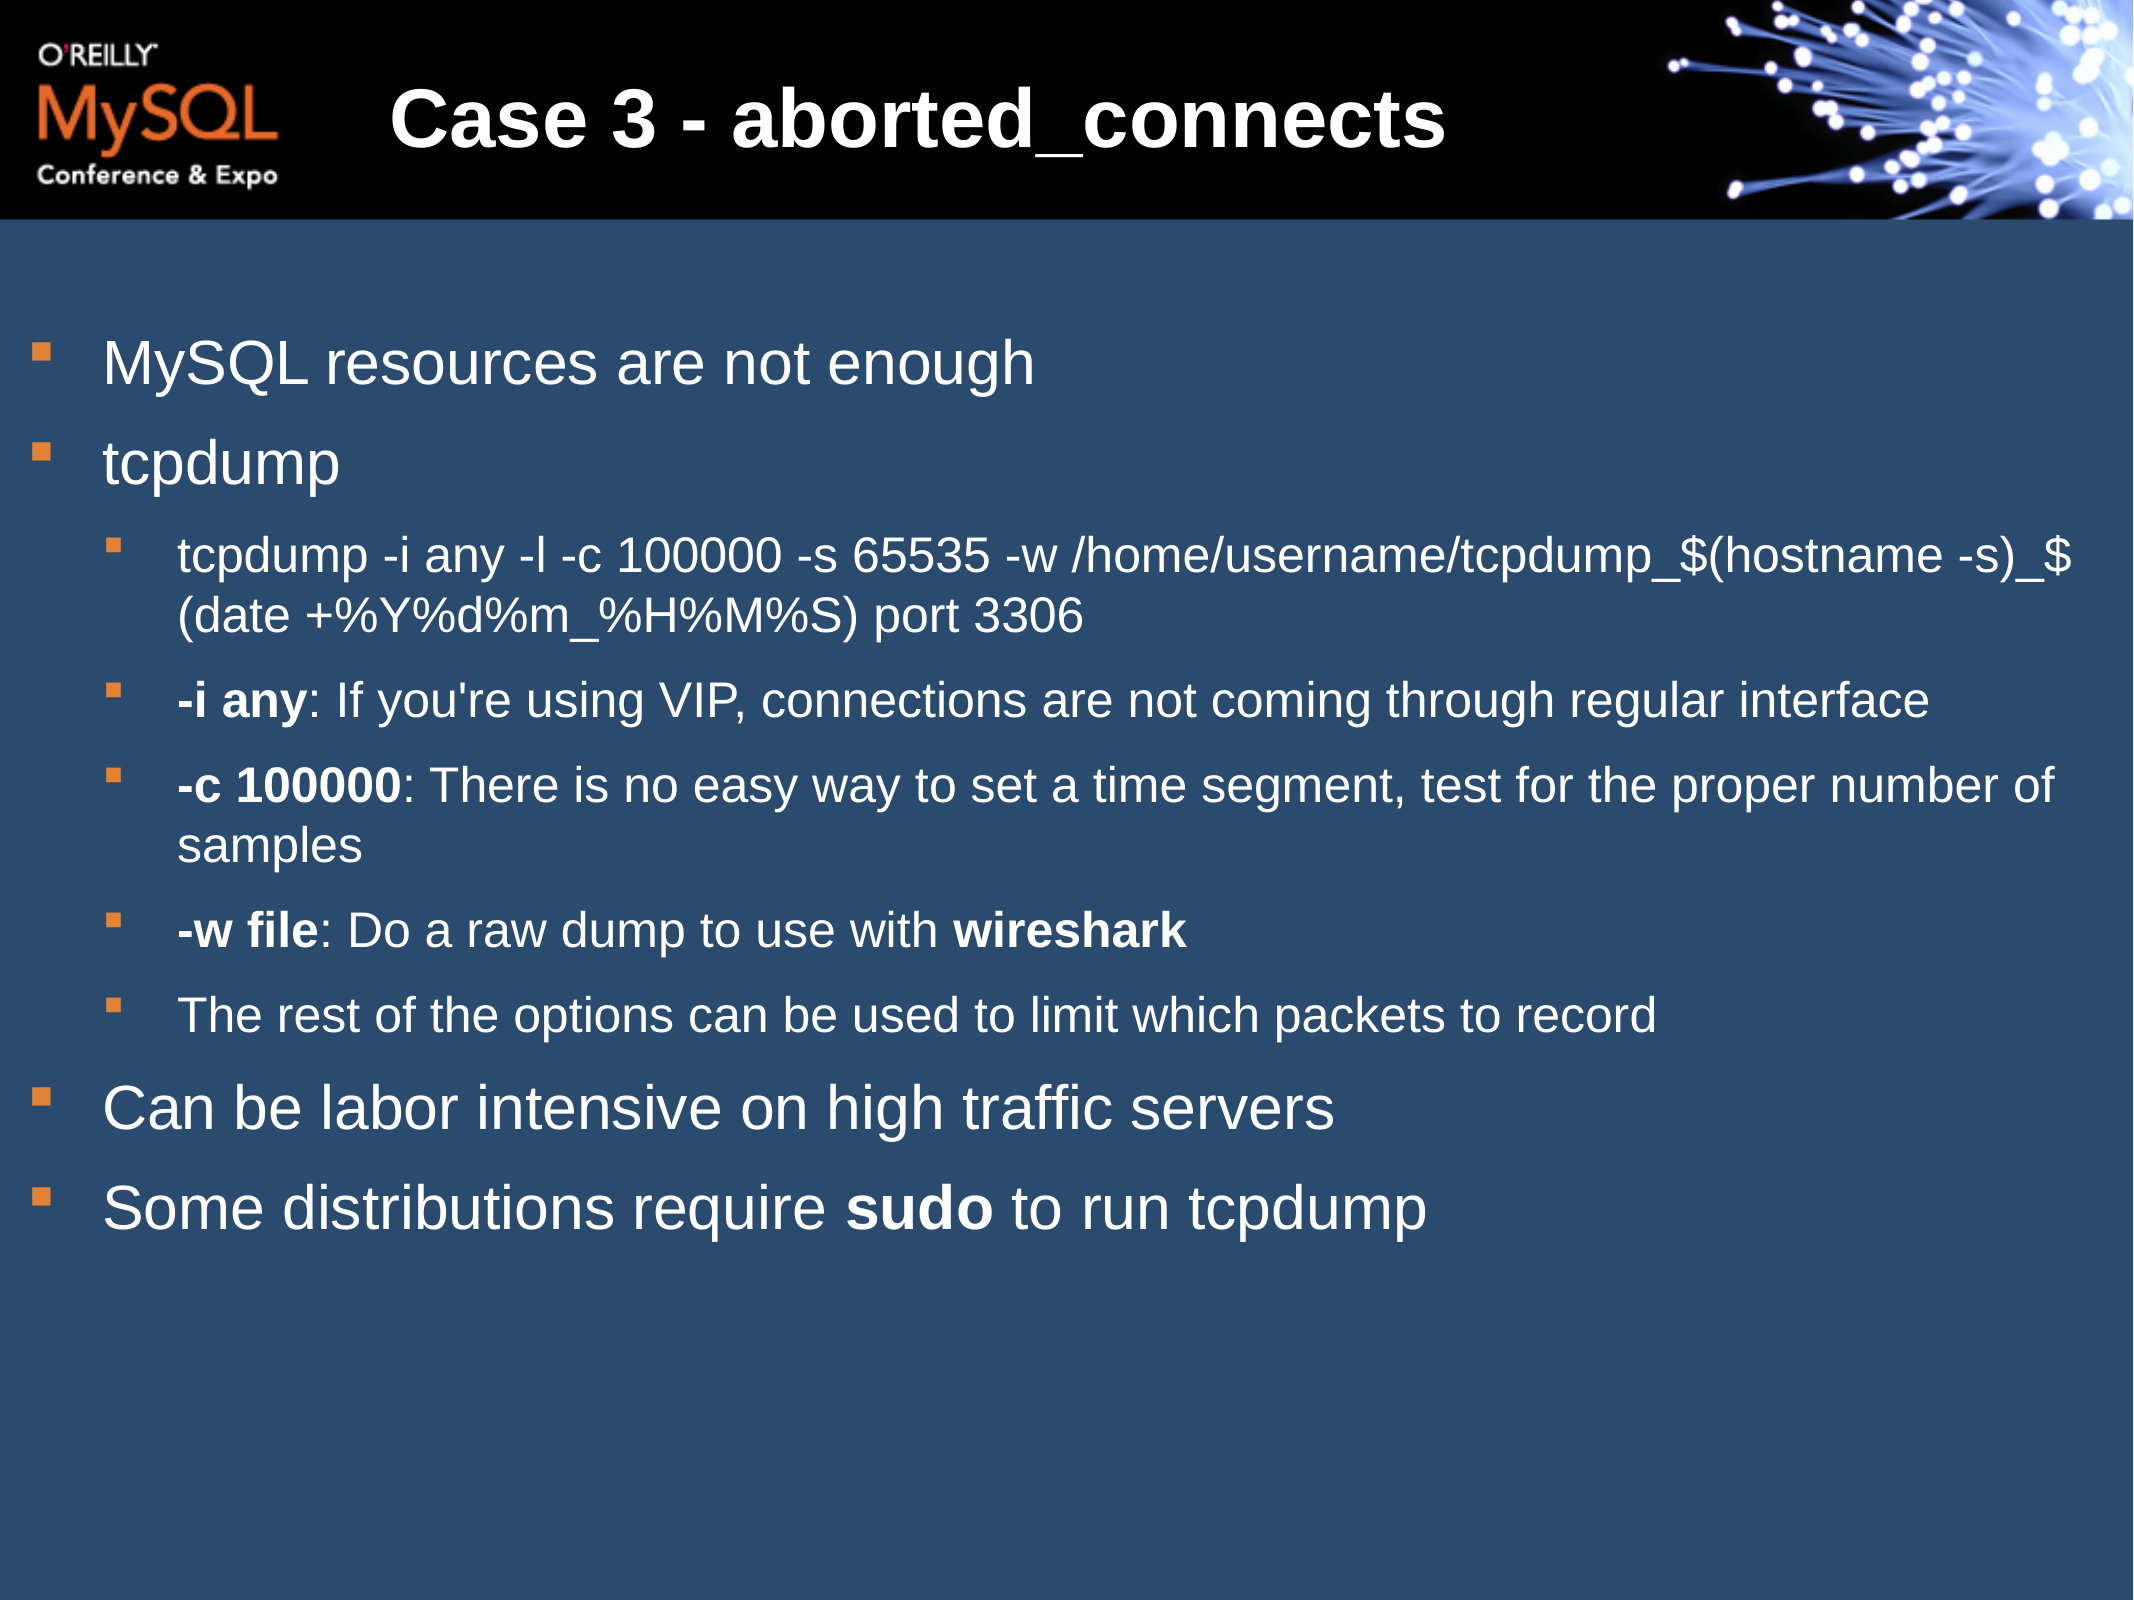

# Case 3 - aborted_connects
MySQL resources are not enough
tcpdump
tcpdump -i any -l -c 100000 -s 65535 -w /home/username/tcpdump_$(hostname -s)_$(date +%Y%d%m_%H%M%S) port 3306
-i any: If you're using VIP, connections are not coming through regular interface
-c 100000: There is no easy way to set a time segment, test for the proper number of samples
-w file: Do a raw dump to use with wireshark
The rest of the options can be used to limit which packets to record
Can be labor intensive on high traffic servers
Some distributions require sudo to run tcpdump